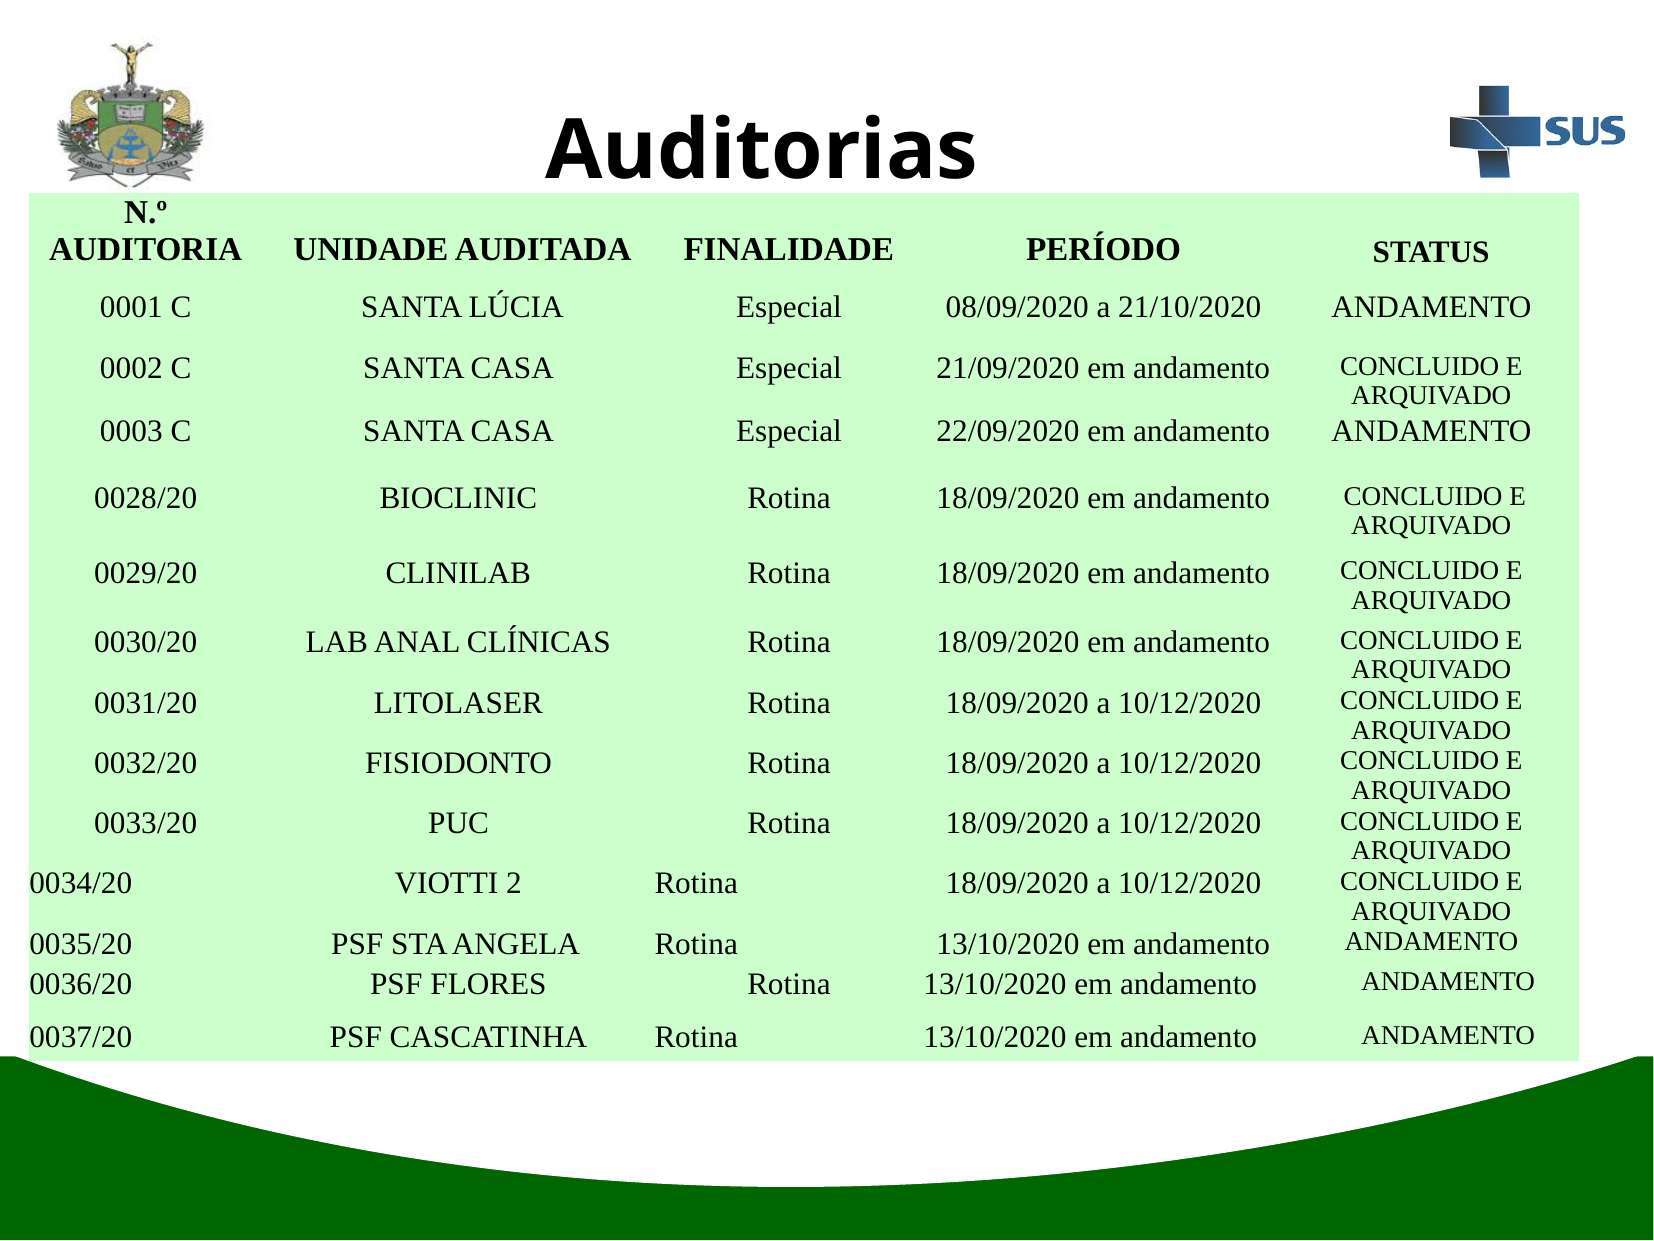

Auditorias
| N.º AUDITORIA | UNIDADE AUDITADA | FINALIDADE | PERÍODO | STATUS |
| --- | --- | --- | --- | --- |
| 0001 C | SANTA LÚCIA | Especial | 08/09/2020 a 21/10/2020 | ANDAMENTO |
| 0002 C | SANTA CASA | Especial | 21/09/2020 em andamento | CONCLUIDO E ARQUIVADO |
| 0003 C | SANTA CASA | Especial | 22/09/2020 em andamento | ANDAMENTO |
| 0028/20 | BIOCLINIC | Rotina | 18/09/2020 em andamento | CONCLUIDO E ARQUIVADO |
| 0029/20 | CLINILAB | Rotina | 18/09/2020 em andamento | CONCLUIDO E ARQUIVADO |
| 0030/20 | LAB ANAL CLÍNICAS | Rotina | 18/09/2020 em andamento | CONCLUIDO E ARQUIVADO |
| 0031/20 | LITOLASER | Rotina | 18/09/2020 a 10/12/2020 | CONCLUIDO E ARQUIVADO |
| 0032/20 | FISIODONTO | Rotina | 18/09/2020 a 10/12/2020 | CONCLUIDO E ARQUIVADO |
| 0033/20 | PUC | Rotina | 18/09/2020 a 10/12/2020 | CONCLUIDO E ARQUIVADO |
| 0034/20 | VIOTTI 2 | Rotina | 18/09/2020 a 10/12/2020 | CONCLUIDO E ARQUIVADO |
| 0035/20 | PSF STA ANGELA | Rotina | 13/10/2020 em andamento | ANDAMENTO |
| 0036/20 | PSF FLORES | Rotina | 13/10/2020 em andamento | ANDAMENTO |
| 0037/20 | PSF CASCATINHA | Rotina | 13/10/2020 em andamento | ANDAMENTO |